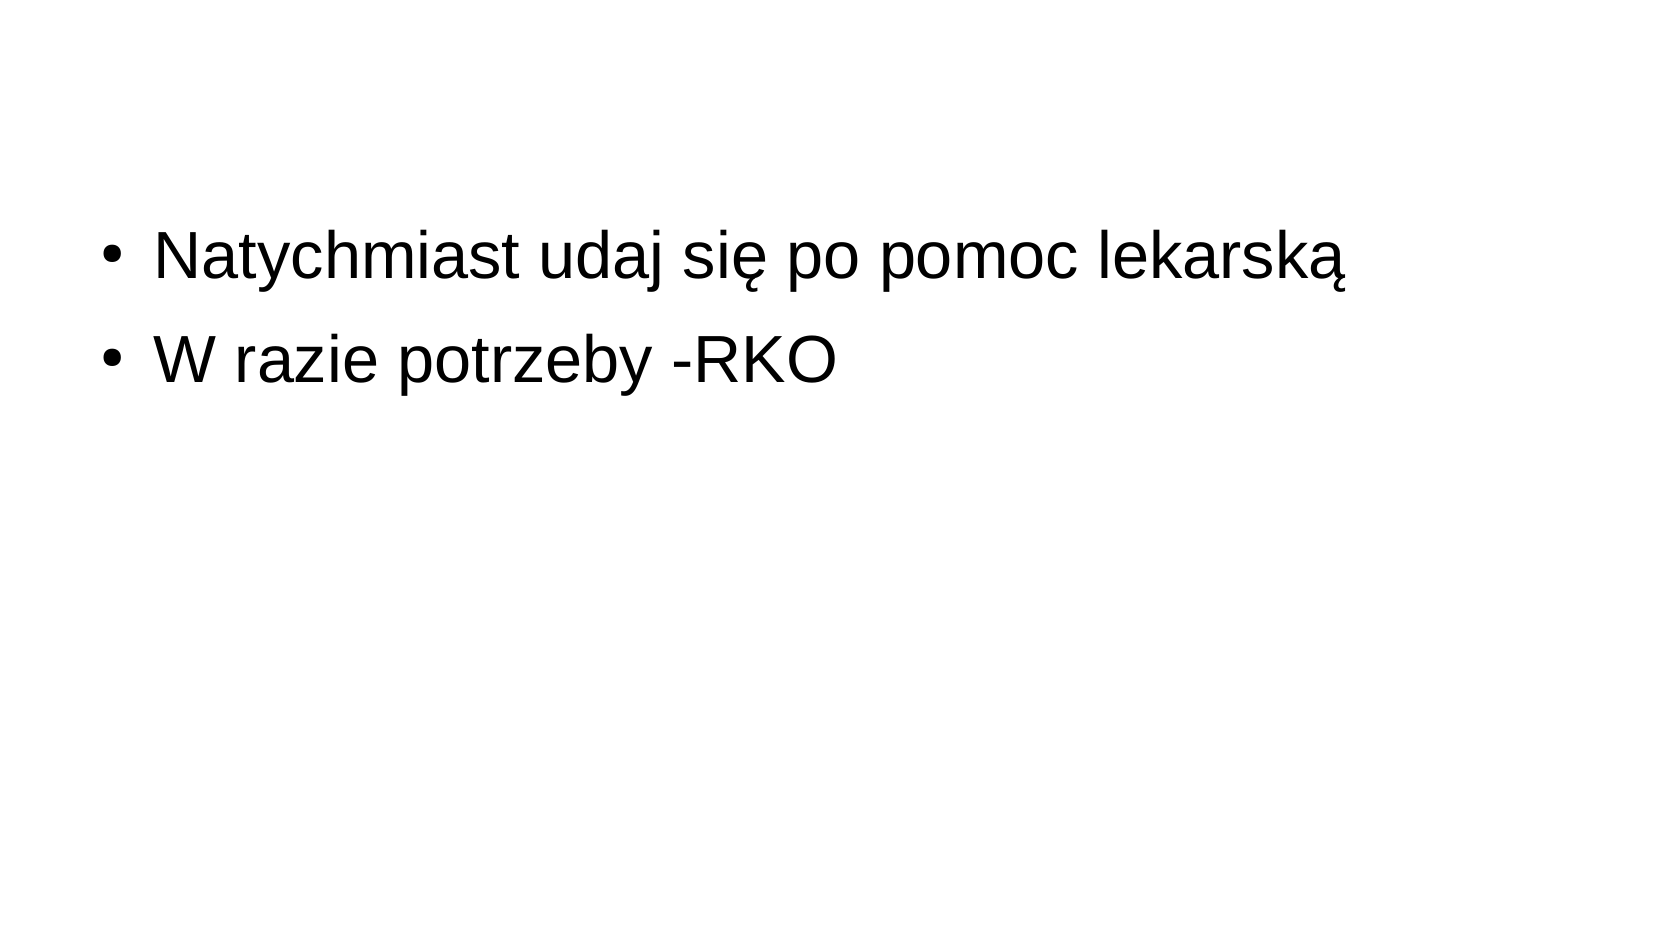

#
Natychmiast udaj się po pomoc lekarską
W razie potrzeby -RKO